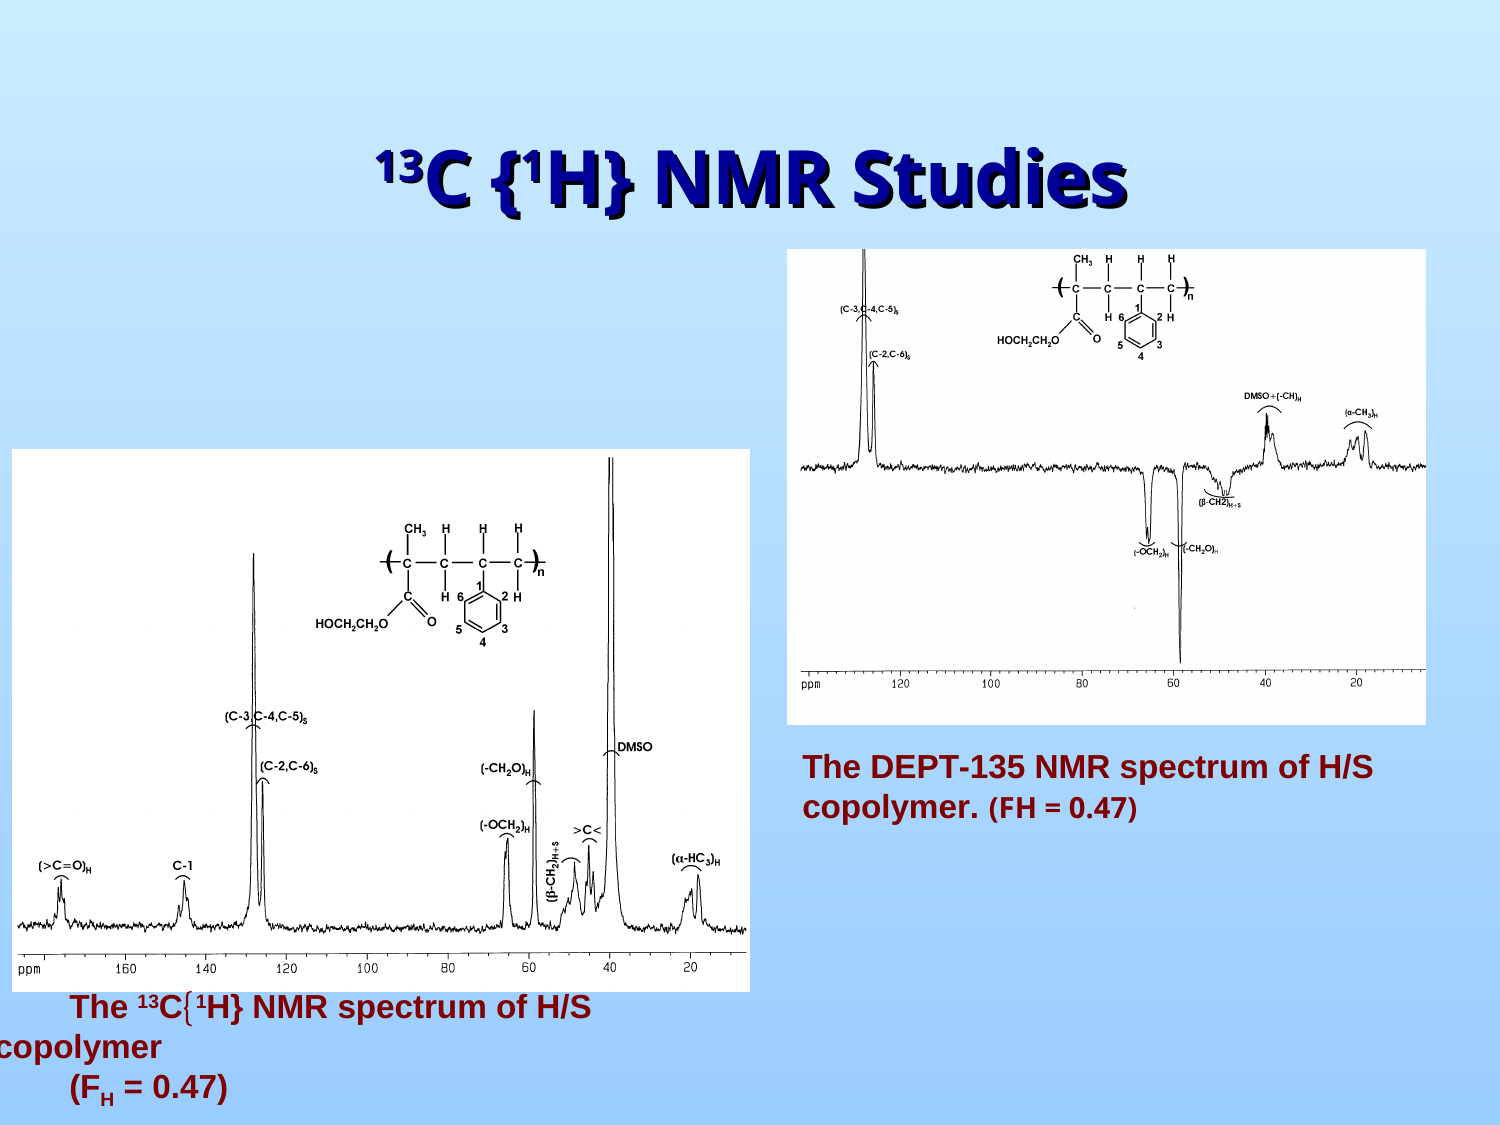

# 13C {1H} NMR Studies
The DEPT-135 NMR spectrum of H/S copolymer. (FH = 0.47)
The 13C1H} NMR spectrum of H/S copolymer
(FH = 0.47)